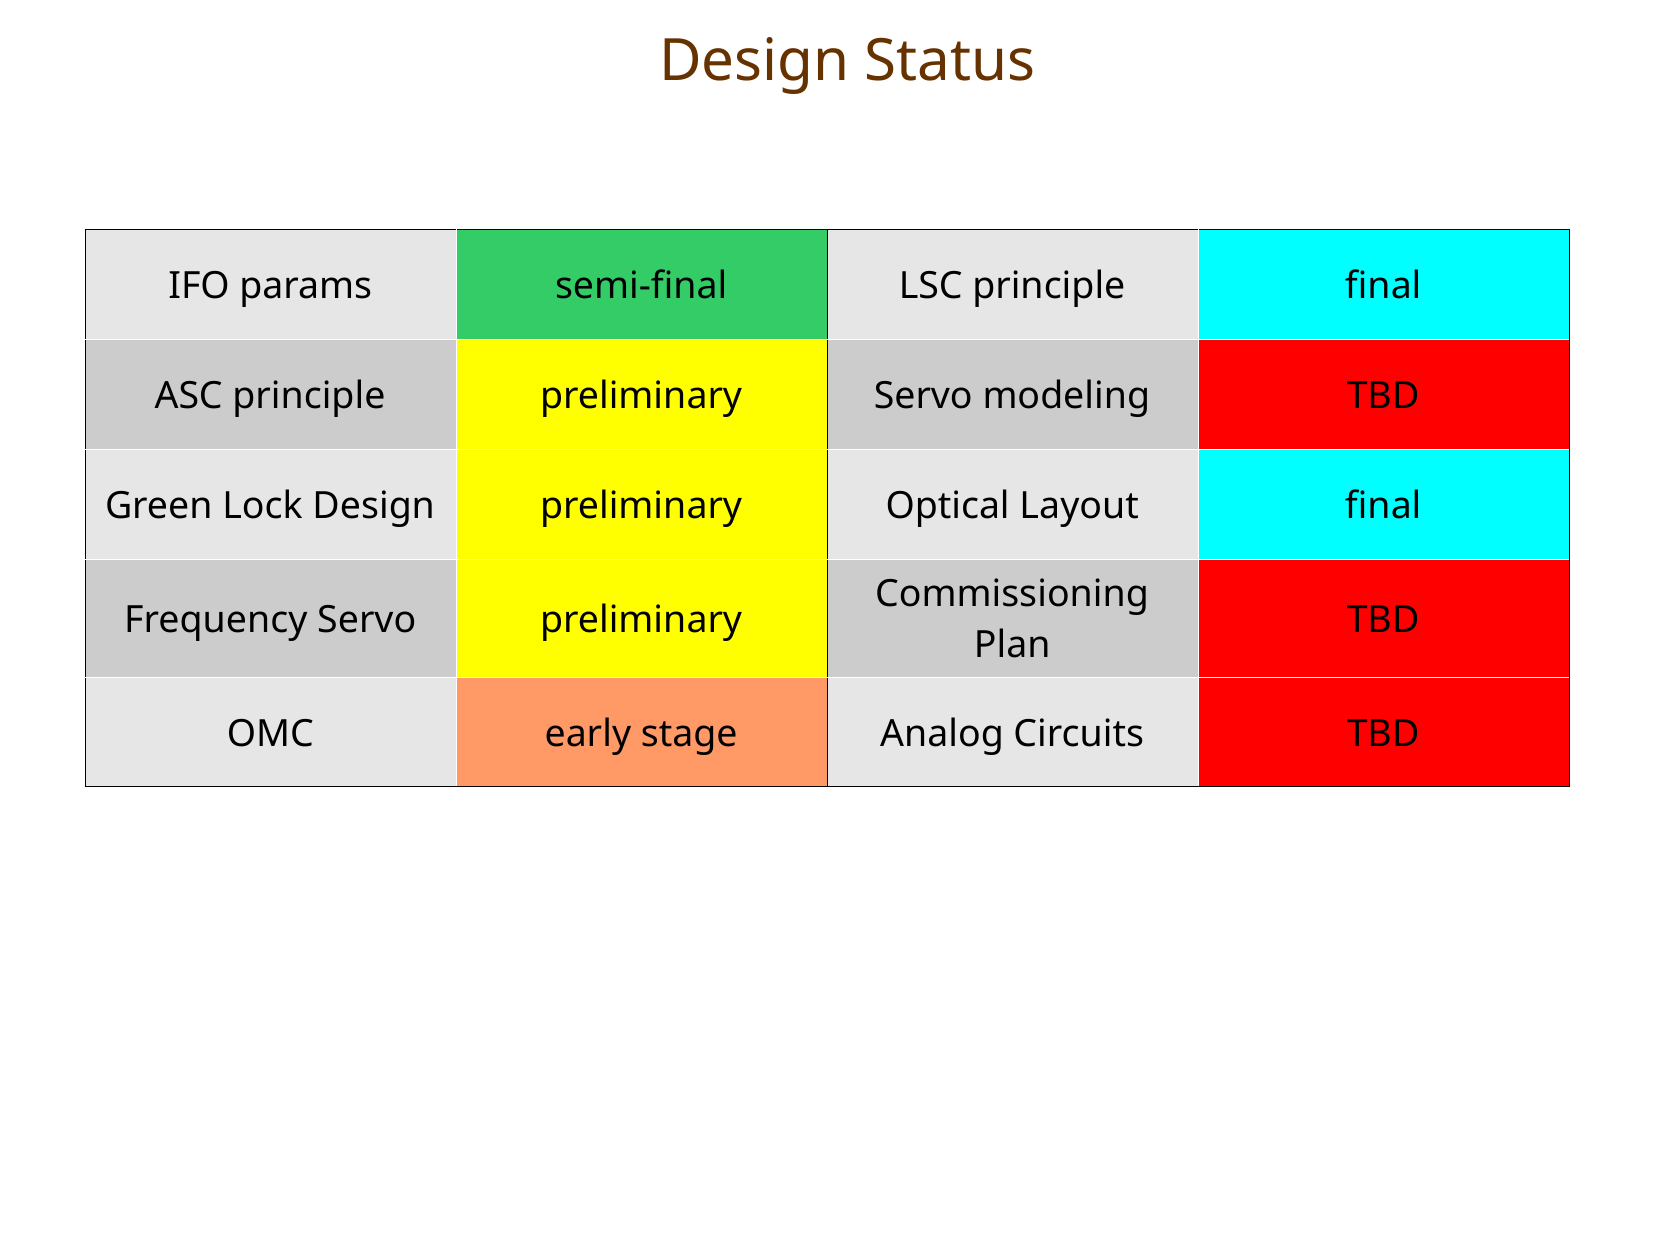

Design Status
| IFO params | semi-final | LSC principle | final |
| --- | --- | --- | --- |
| ASC principle | preliminary | Servo modeling | TBD |
| Green Lock Design | preliminary | Optical Layout | final |
| Frequency Servo | preliminary | Commissioning Plan | TBD |
| OMC | early stage | Analog Circuits | TBD |